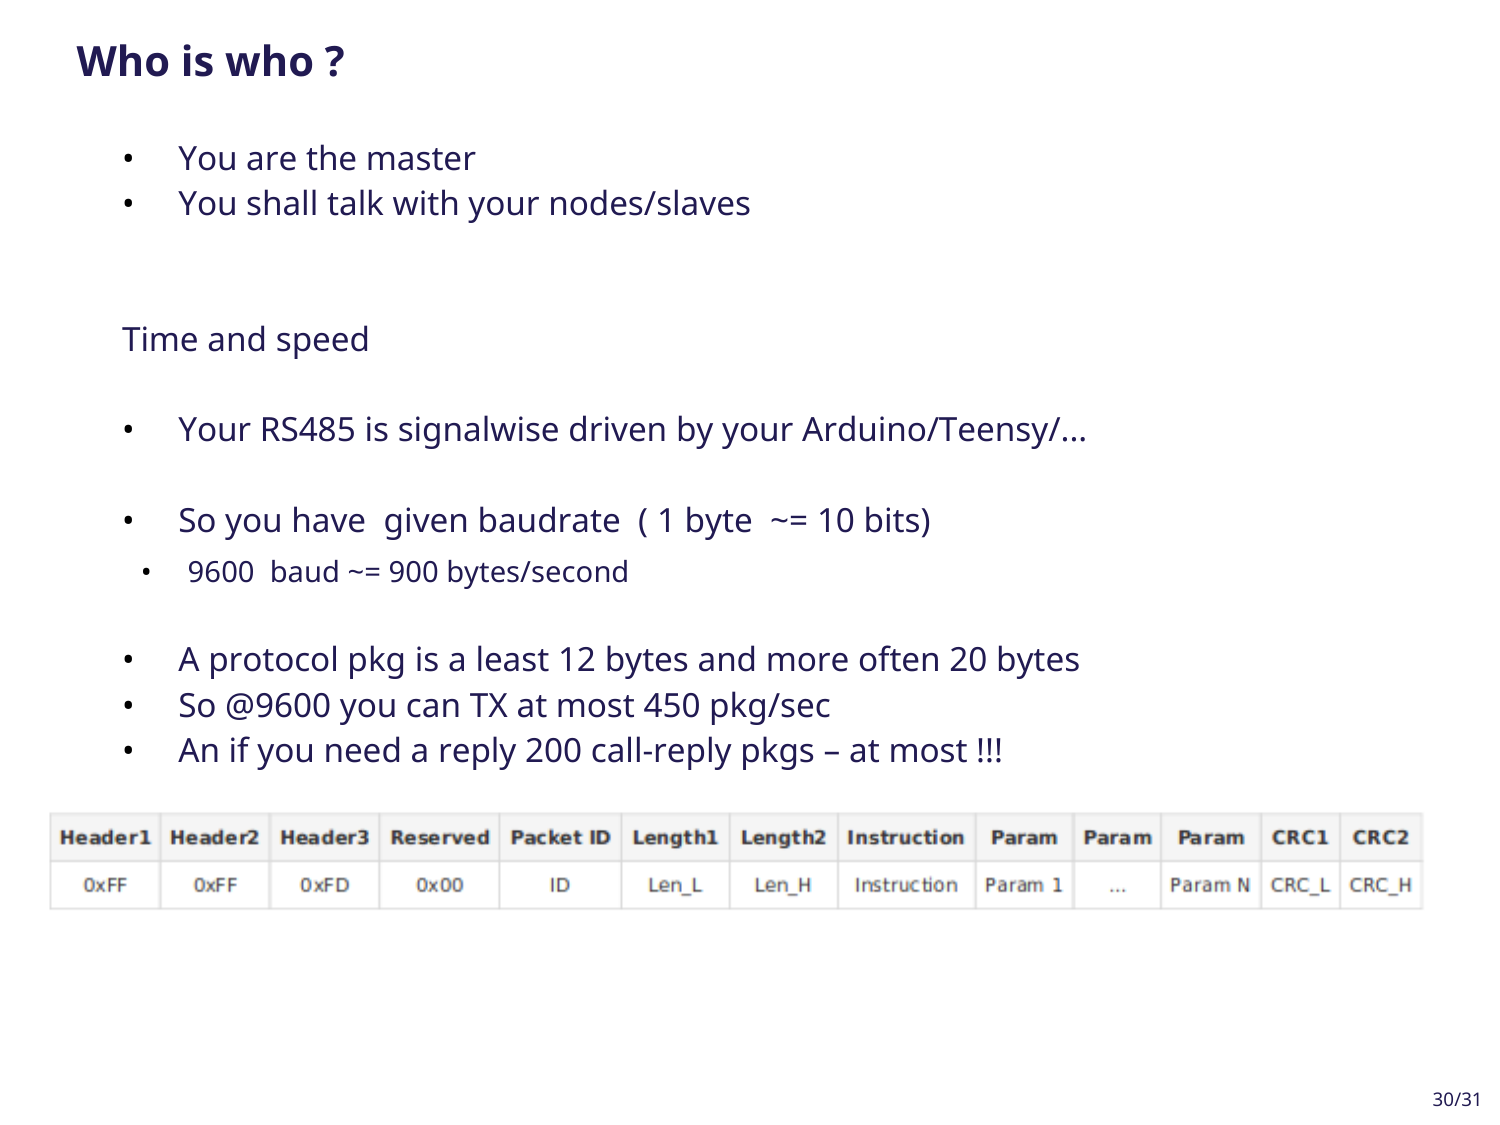

# Who is who ?
You are the master
You shall talk with your nodes/slaves
Time and speed
Your RS485 is signalwise driven by your Arduino/Teensy/...
So you have given baudrate ( 1 byte ~= 10 bits)
9600 baud ~= 900 bytes/second
A protocol pkg is a least 12 bytes and more often 20 bytes
So @9600 you can TX at most 450 pkg/sec
An if you need a reply 200 call-reply pkgs – at most !!!
Welcome to a new world